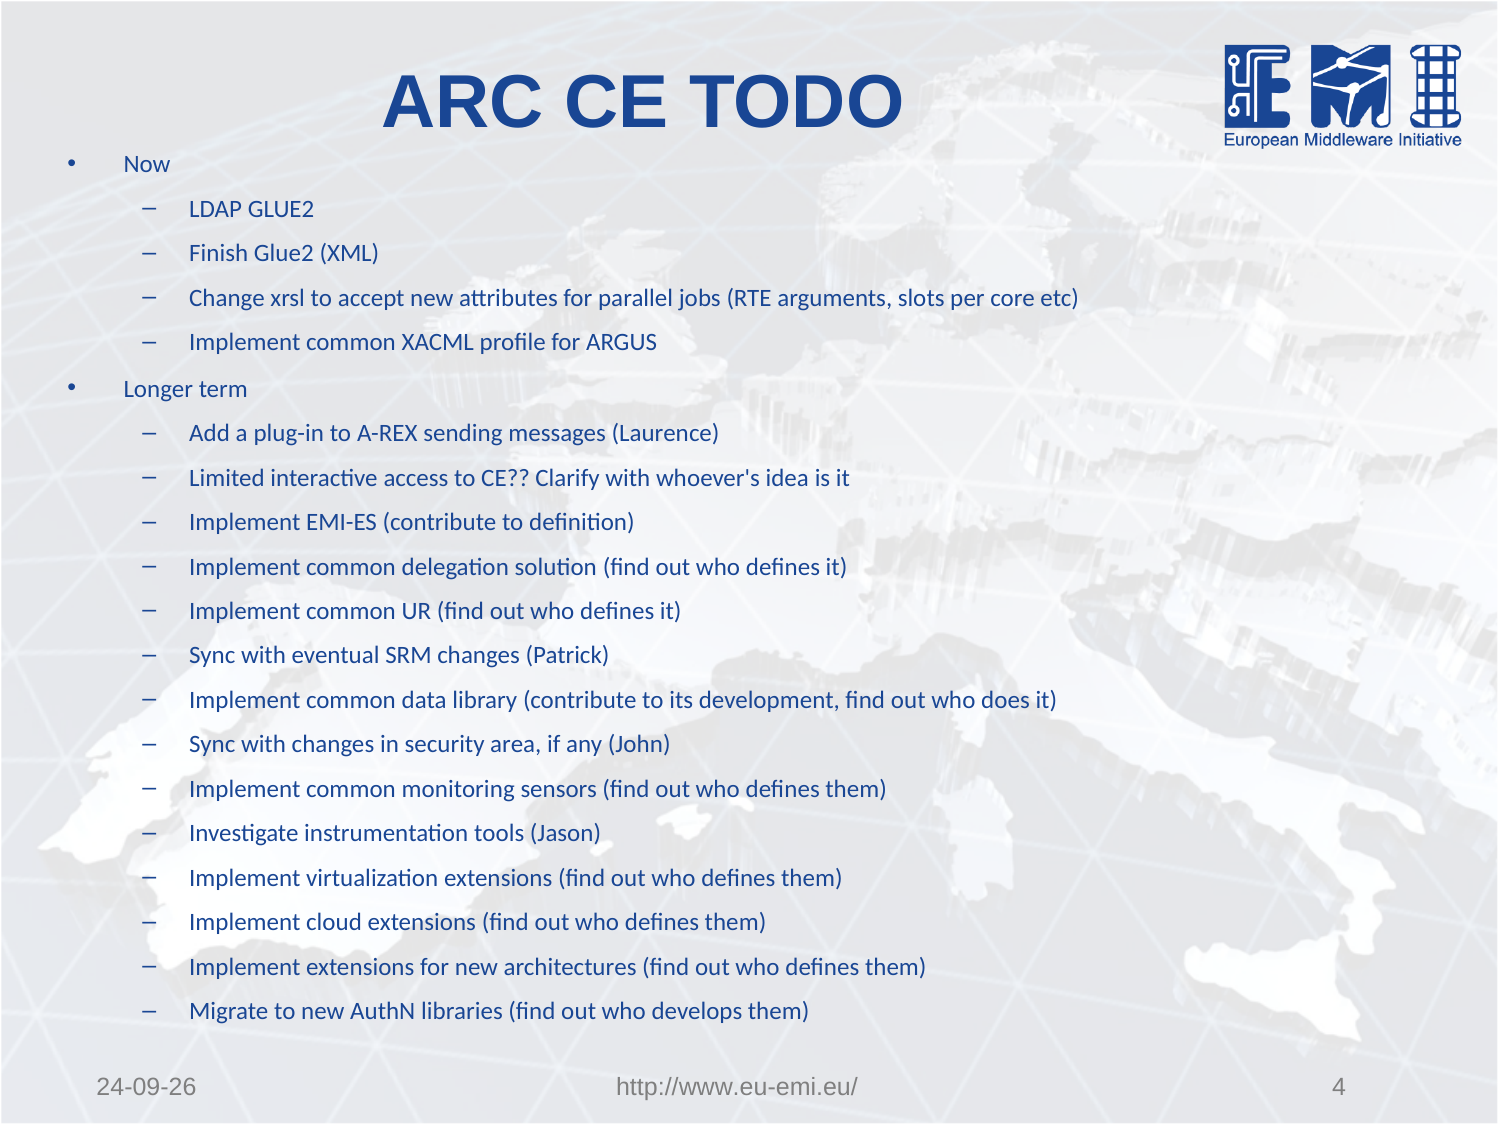

# ARC CE TODO
Now
LDAP GLUE2
Finish Glue2 (XML)
Change xrsl to accept new attributes for parallel jobs (RTE arguments, slots per core etc)
Implement common XACML profile for ARGUS
Longer term
Add a plug-in to A-REX sending messages (Laurence)
Limited interactive access to CE?? Clarify with whoever's idea is it
Implement EMI-ES (contribute to definition)
Implement common delegation solution (find out who defines it)
Implement common UR (find out who defines it)
Sync with eventual SRM changes (Patrick)
Implement common data library (contribute to its development, find out who does it)
Sync with changes in security area, if any (John)
Implement common monitoring sensors (find out who defines them)
Investigate instrumentation tools (Jason)
Implement virtualization extensions (find out who defines them)
Implement cloud extensions (find out who defines them)
Implement extensions for new architectures (find out who defines them)
Migrate to new AuthN libraries (find out who develops them)